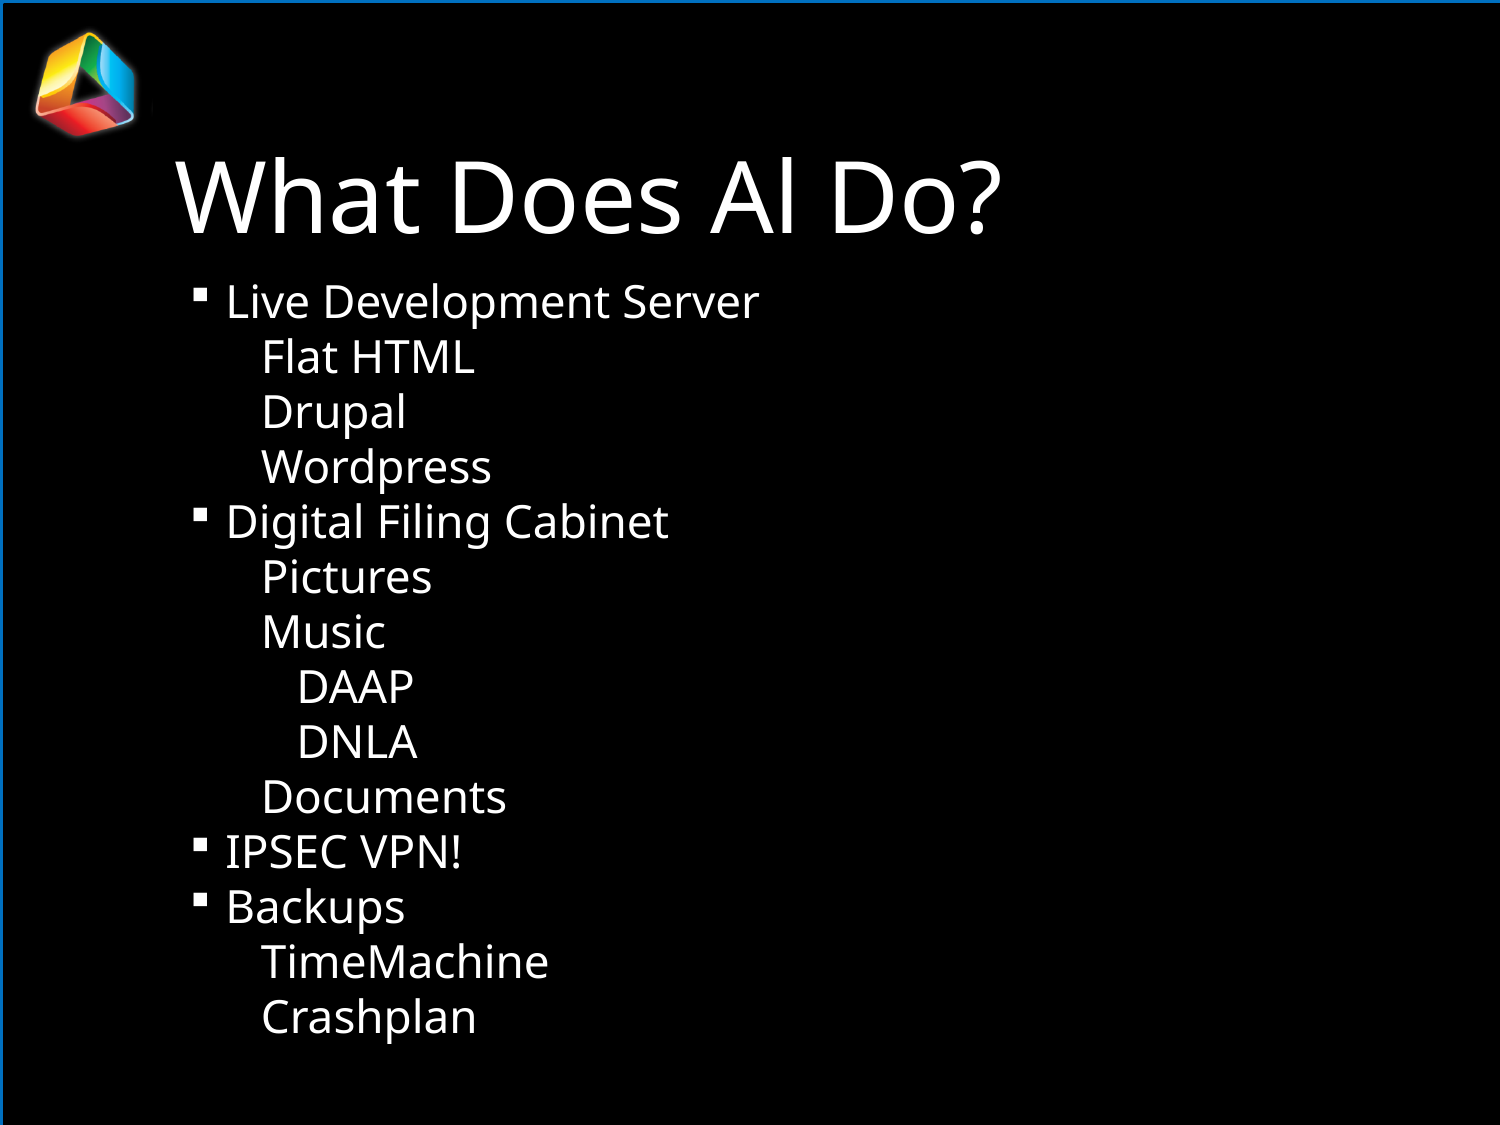

What Does Al Do?
Live Development Server
Flat HTML
Drupal
Wordpress
Digital Filing Cabinet
Pictures
Music
DAAP
DNLA
Documents
IPSEC VPN!
Backups
TimeMachine
Crashplan
# Demo – Amahi.org and AppSpace